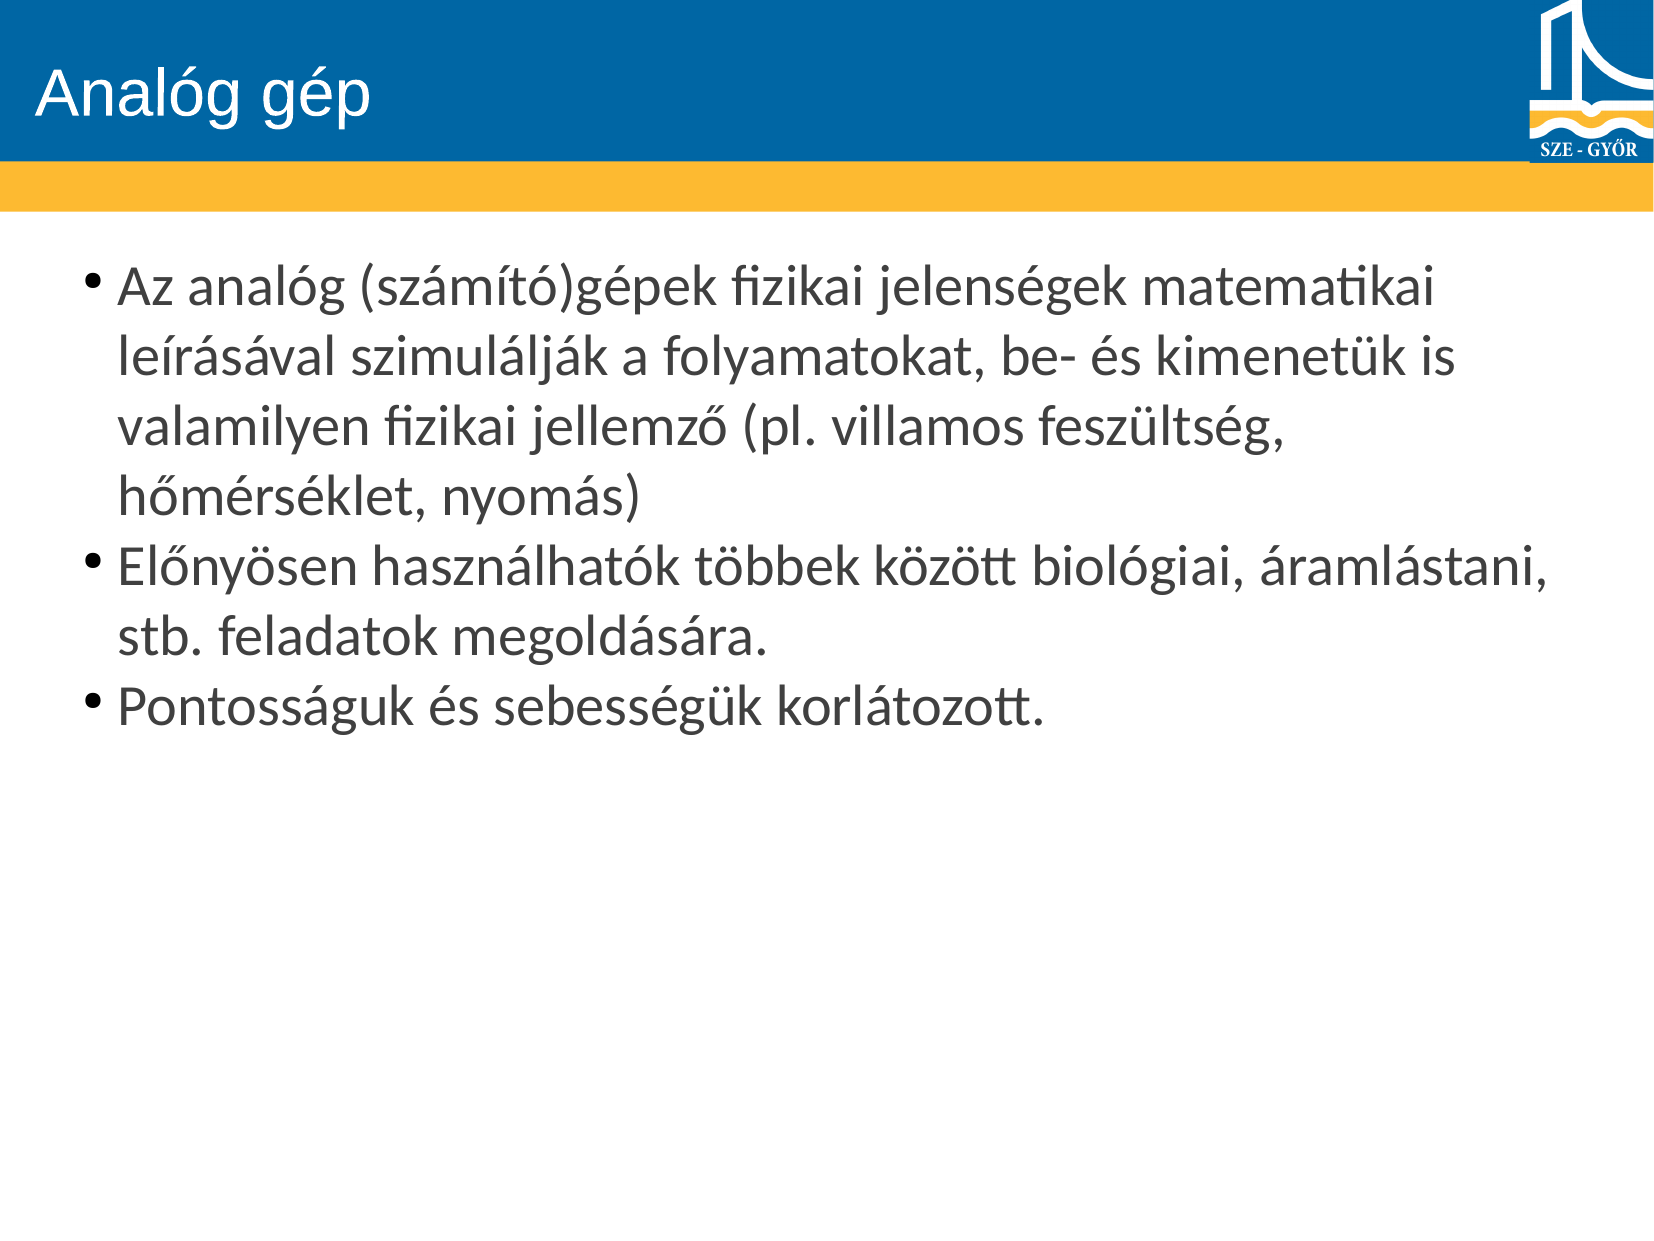

Analóg gép
Az analóg (számító)gépek fizikai jelenségek matematikai leírásával szimulálják a folyamatokat, be- és kimenetük is valamilyen fizikai jellemző (pl. villamos feszültség, hőmérséklet, nyomás)
Előnyösen használhatók többek között biológiai, áramlástani, stb. feladatok megoldására.
Pontosságuk és sebességük korlátozott.